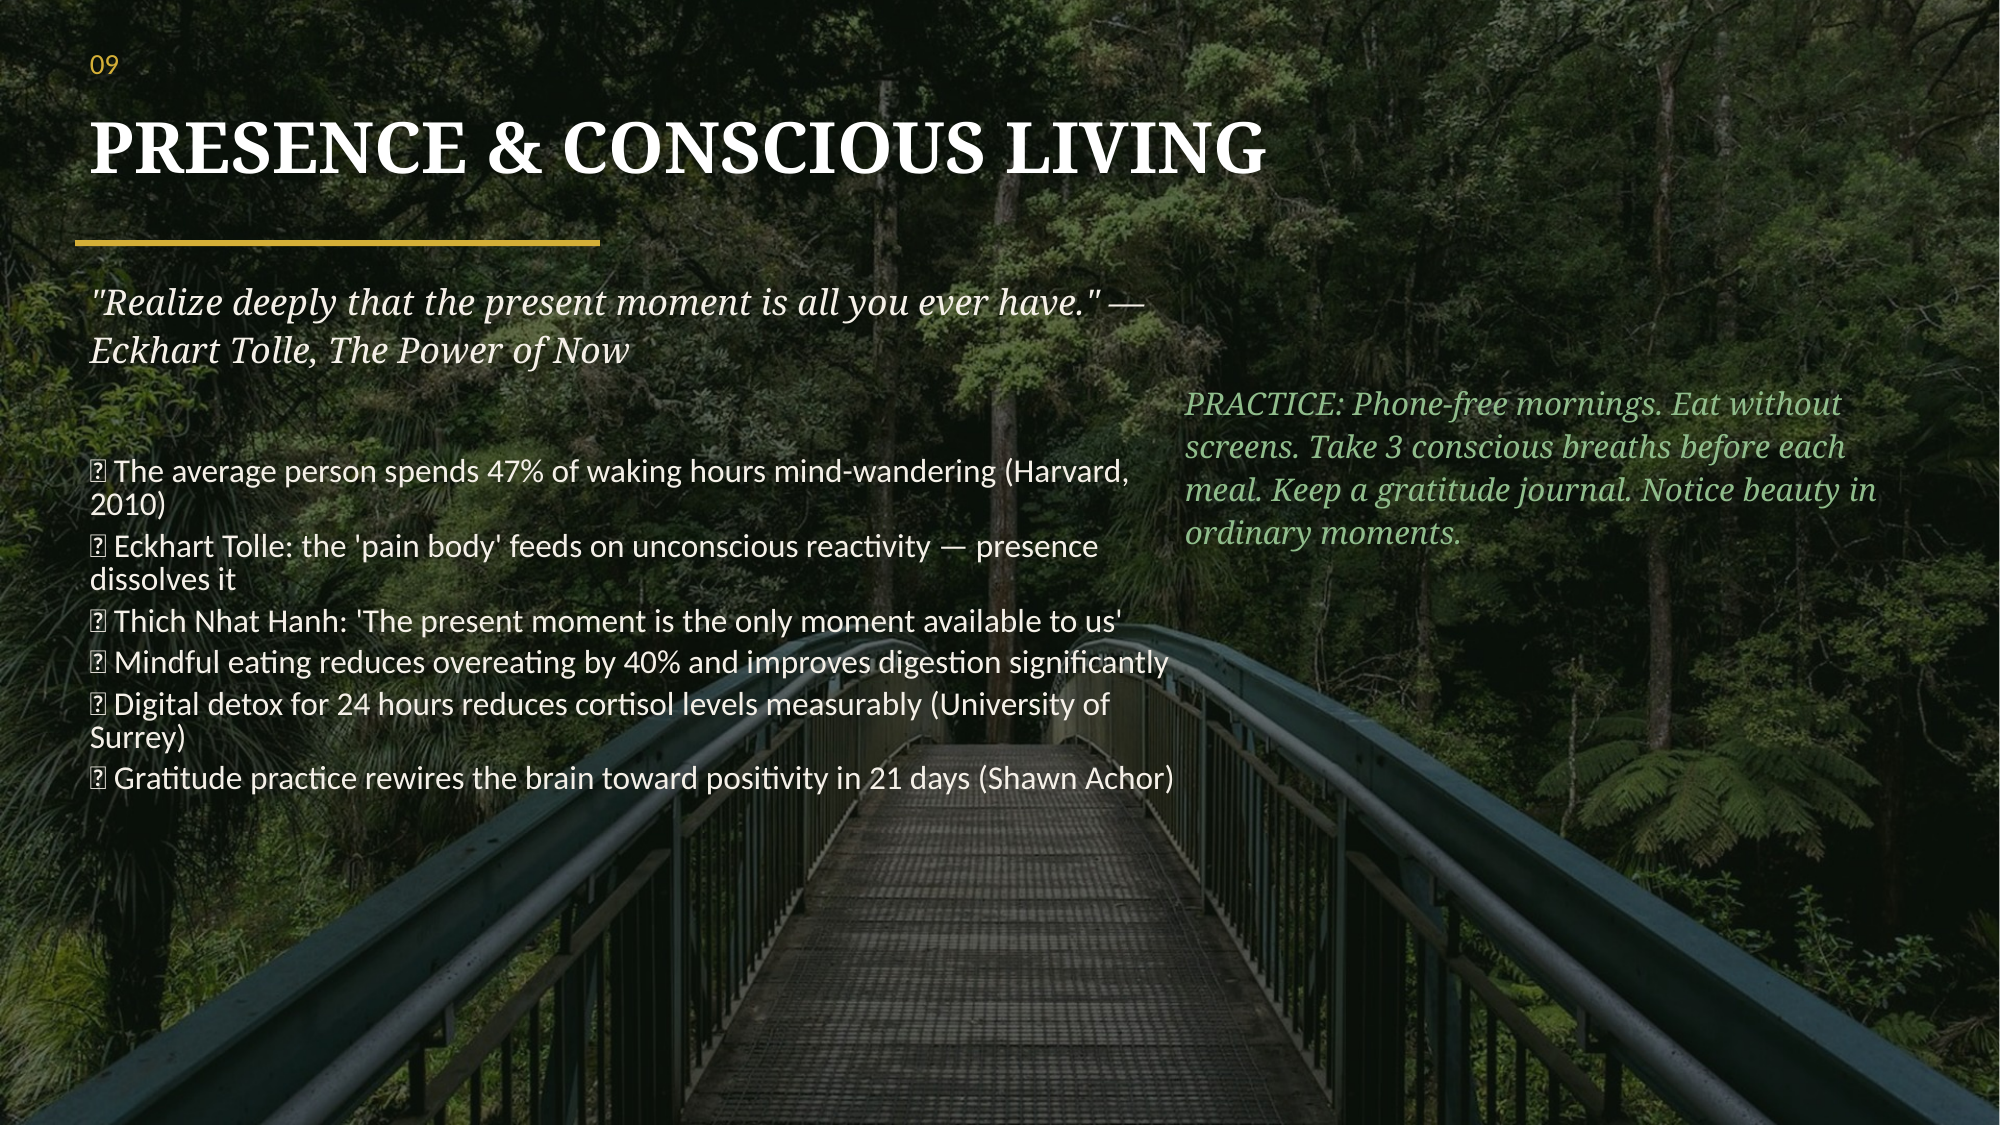

09
PRESENCE & CONSCIOUS LIVING
"Realize deeply that the present moment is all you ever have." — Eckhart Tolle, The Power of Now
PRACTICE: Phone-free mornings. Eat without screens. Take 3 conscious breaths before each meal. Keep a gratitude journal. Notice beauty in ordinary moments.
🌸 The average person spends 47% of waking hours mind-wandering (Harvard, 2010)
🌸 Eckhart Tolle: the 'pain body' feeds on unconscious reactivity — presence dissolves it
🌸 Thich Nhat Hanh: 'The present moment is the only moment available to us'
🌸 Mindful eating reduces overeating by 40% and improves digestion significantly
🌸 Digital detox for 24 hours reduces cortisol levels measurably (University of Surrey)
🌸 Gratitude practice rewires the brain toward positivity in 21 days (Shawn Achor)